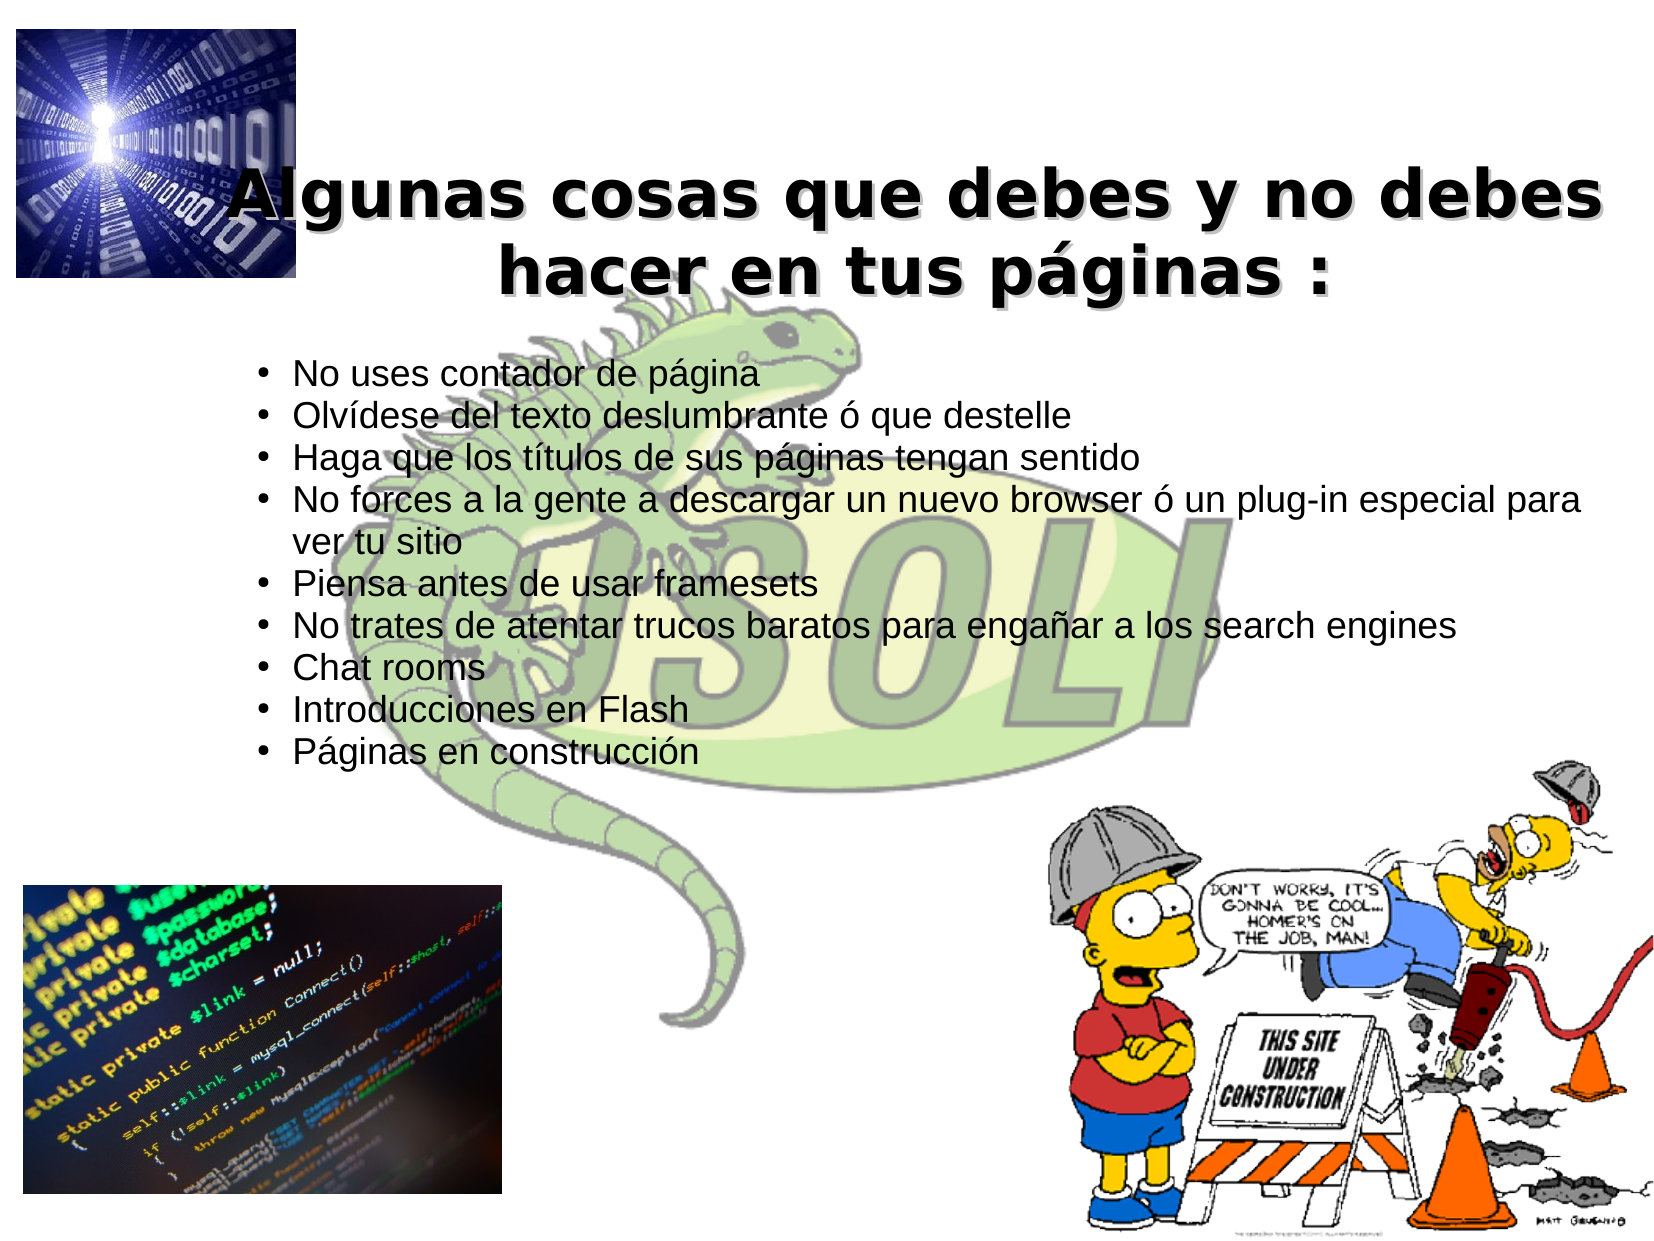

Algunas cosas que debes y no debes hacer en tus páginas :
No uses contador de página
Olvídese del texto deslumbrante ó que destelle
Haga que los títulos de sus páginas tengan sentido
No forces a la gente a descargar un nuevo browser ó un plug-in especial para ver tu sitio
Piensa antes de usar framesets
No trates de atentar trucos baratos para engañar a los search engines
Chat rooms
Introducciones en Flash
Páginas en construcción